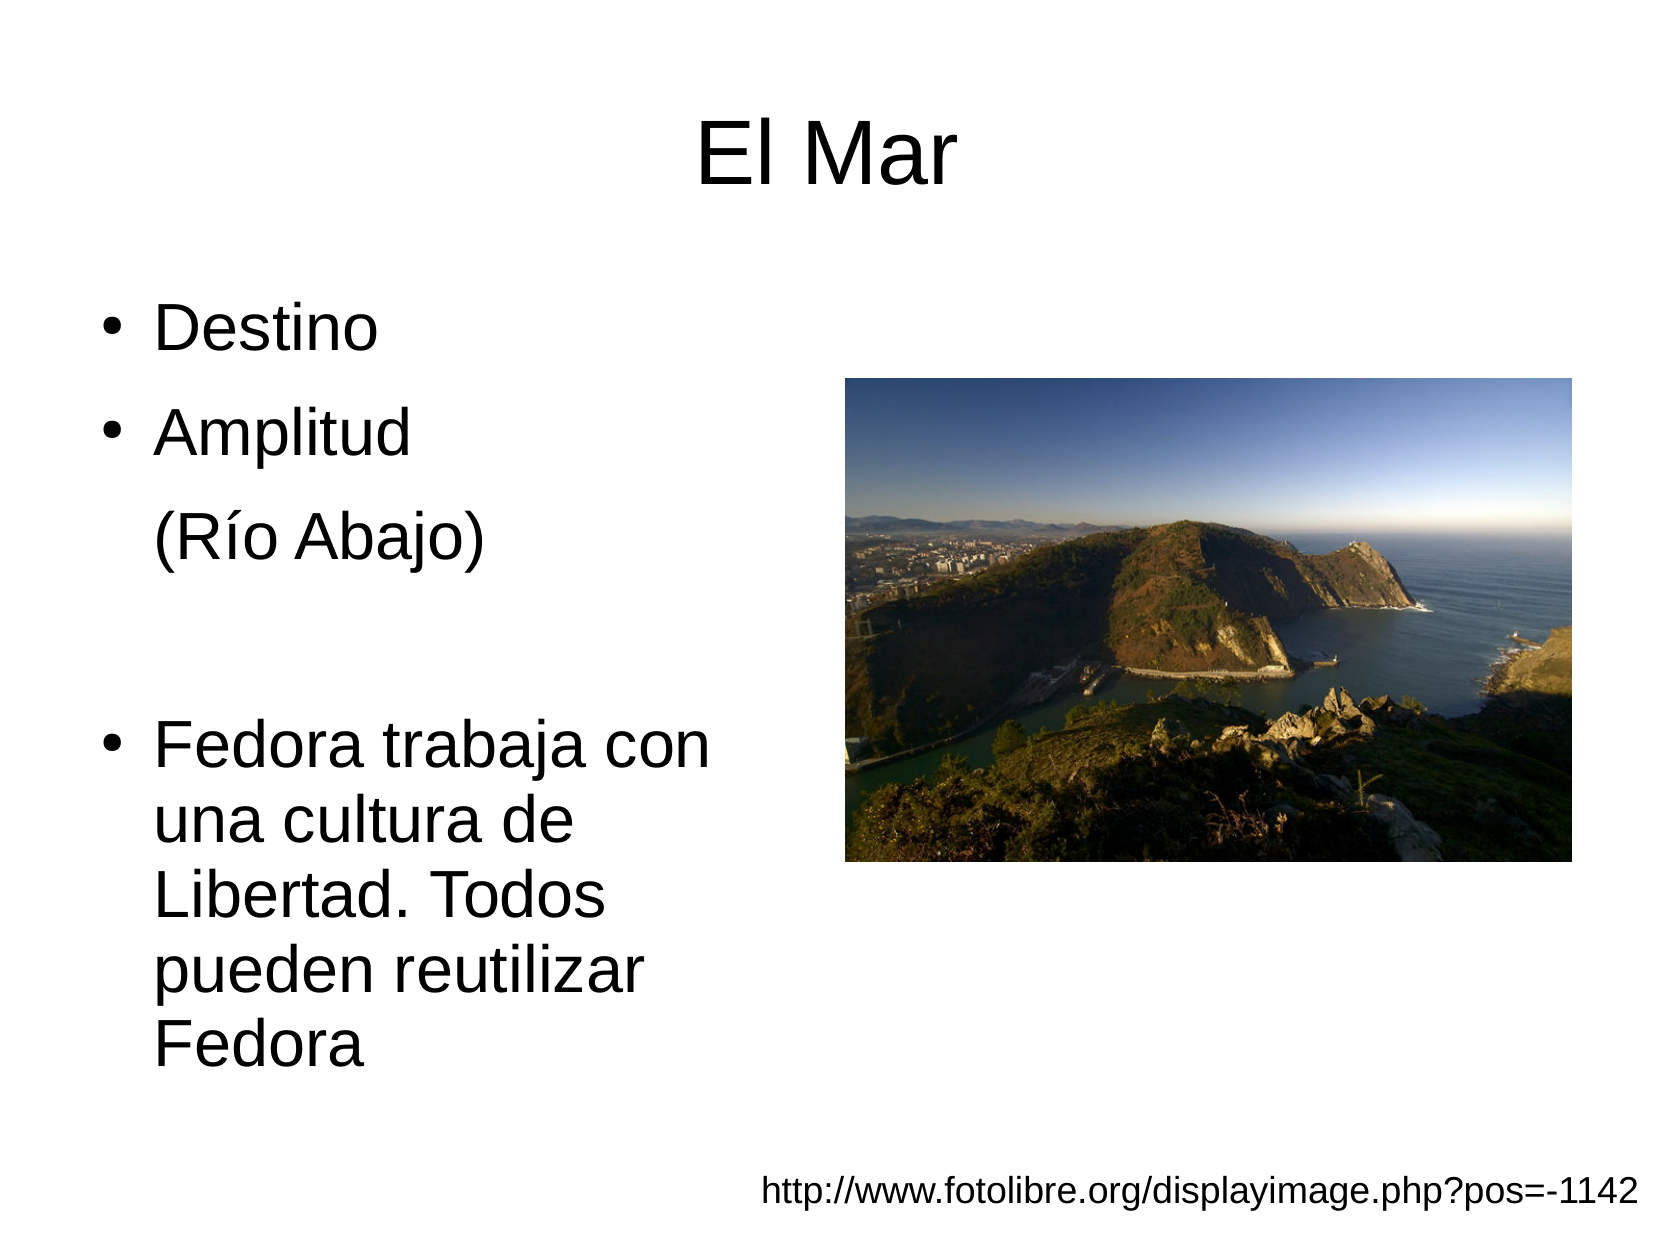

# El Mar
Destino
Amplitud
(Río Abajo)
Fedora trabaja con una cultura de Libertad. Todos pueden reutilizar Fedora
http://www.fotolibre.org/displayimage.php?pos=-1142